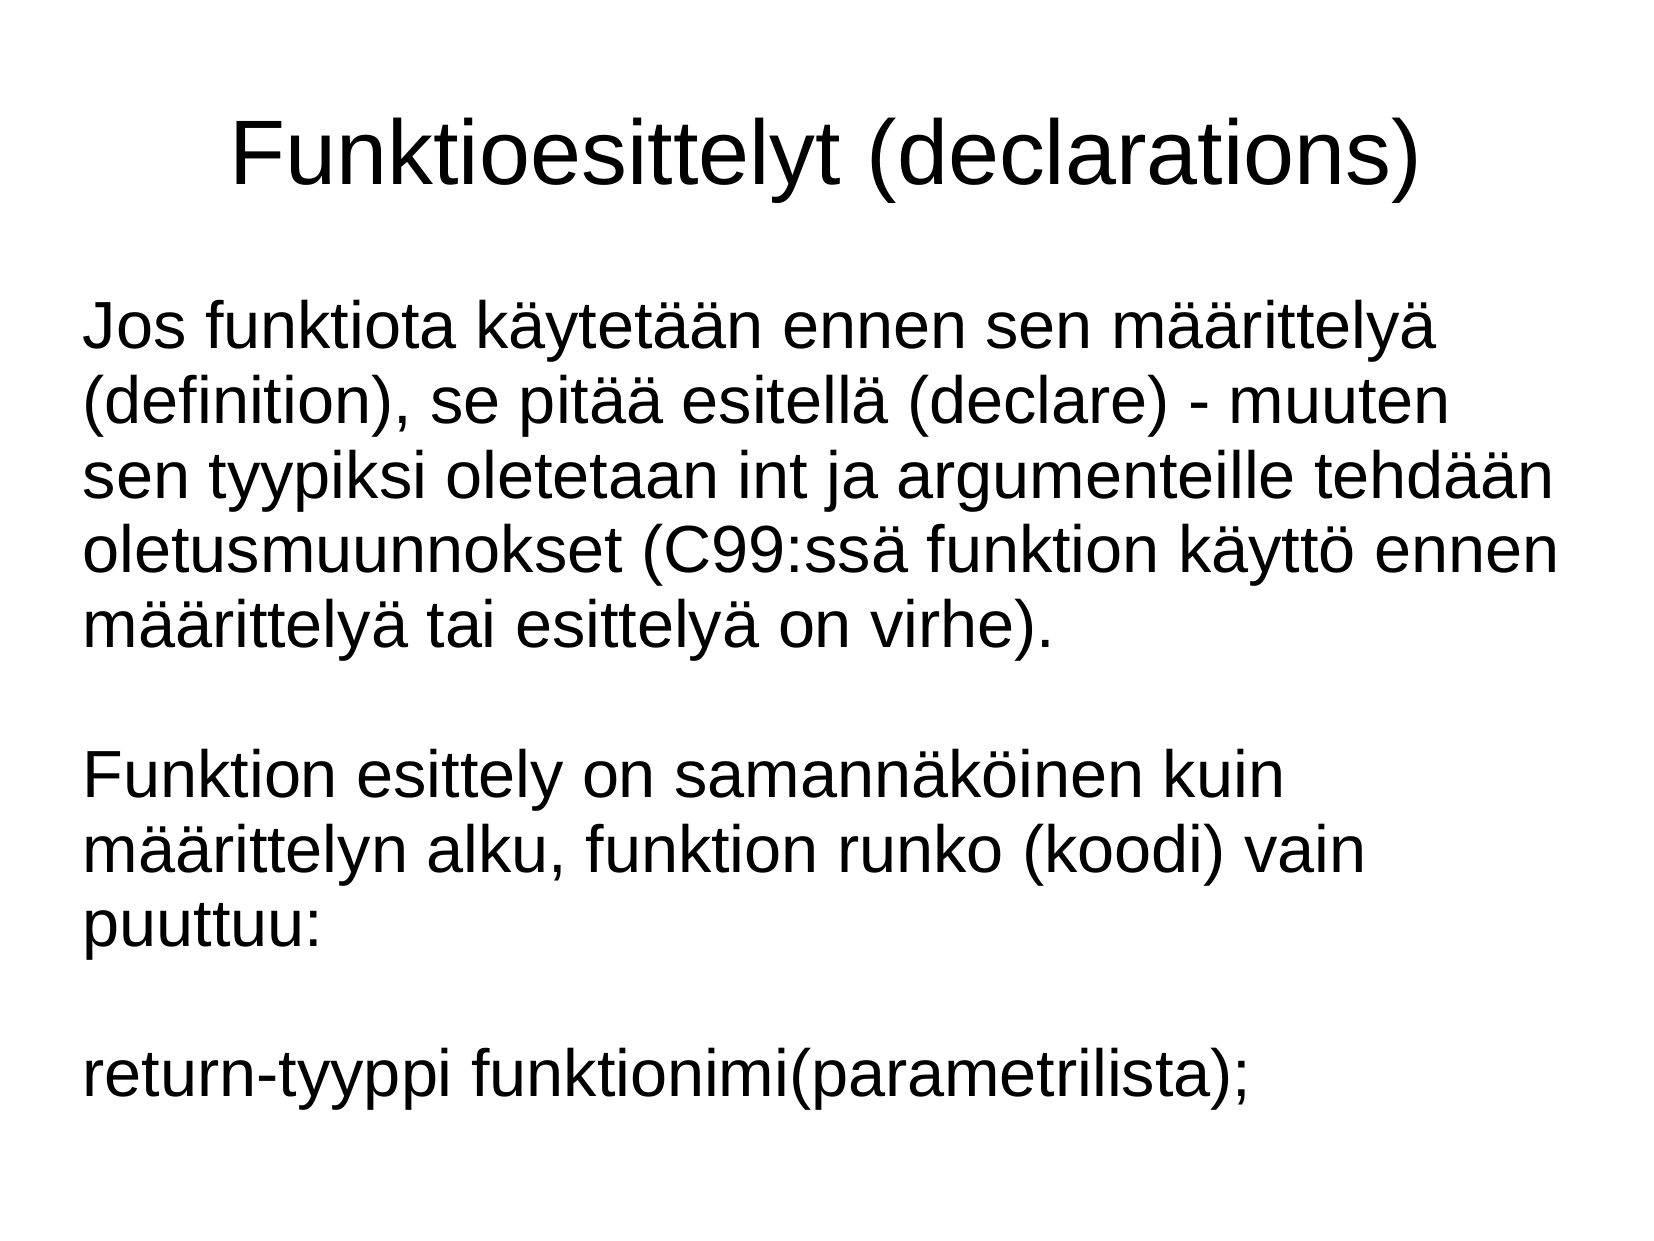

# Funktioesittelyt (declarations)
Jos funktiota käytetään ennen sen määrittelyä (definition), se pitää esitellä (declare) - muuten sen tyypiksi oletetaan int ja argumenteille tehdään oletusmuunnokset (C99:ssä funktion käyttö ennen määrittelyä tai esittelyä on virhe).
Funktion esittely on samannäköinen kuin määrittelyn alku, funktion runko (koodi) vain puuttuu:
return-tyyppi funktionimi(parametrilista);